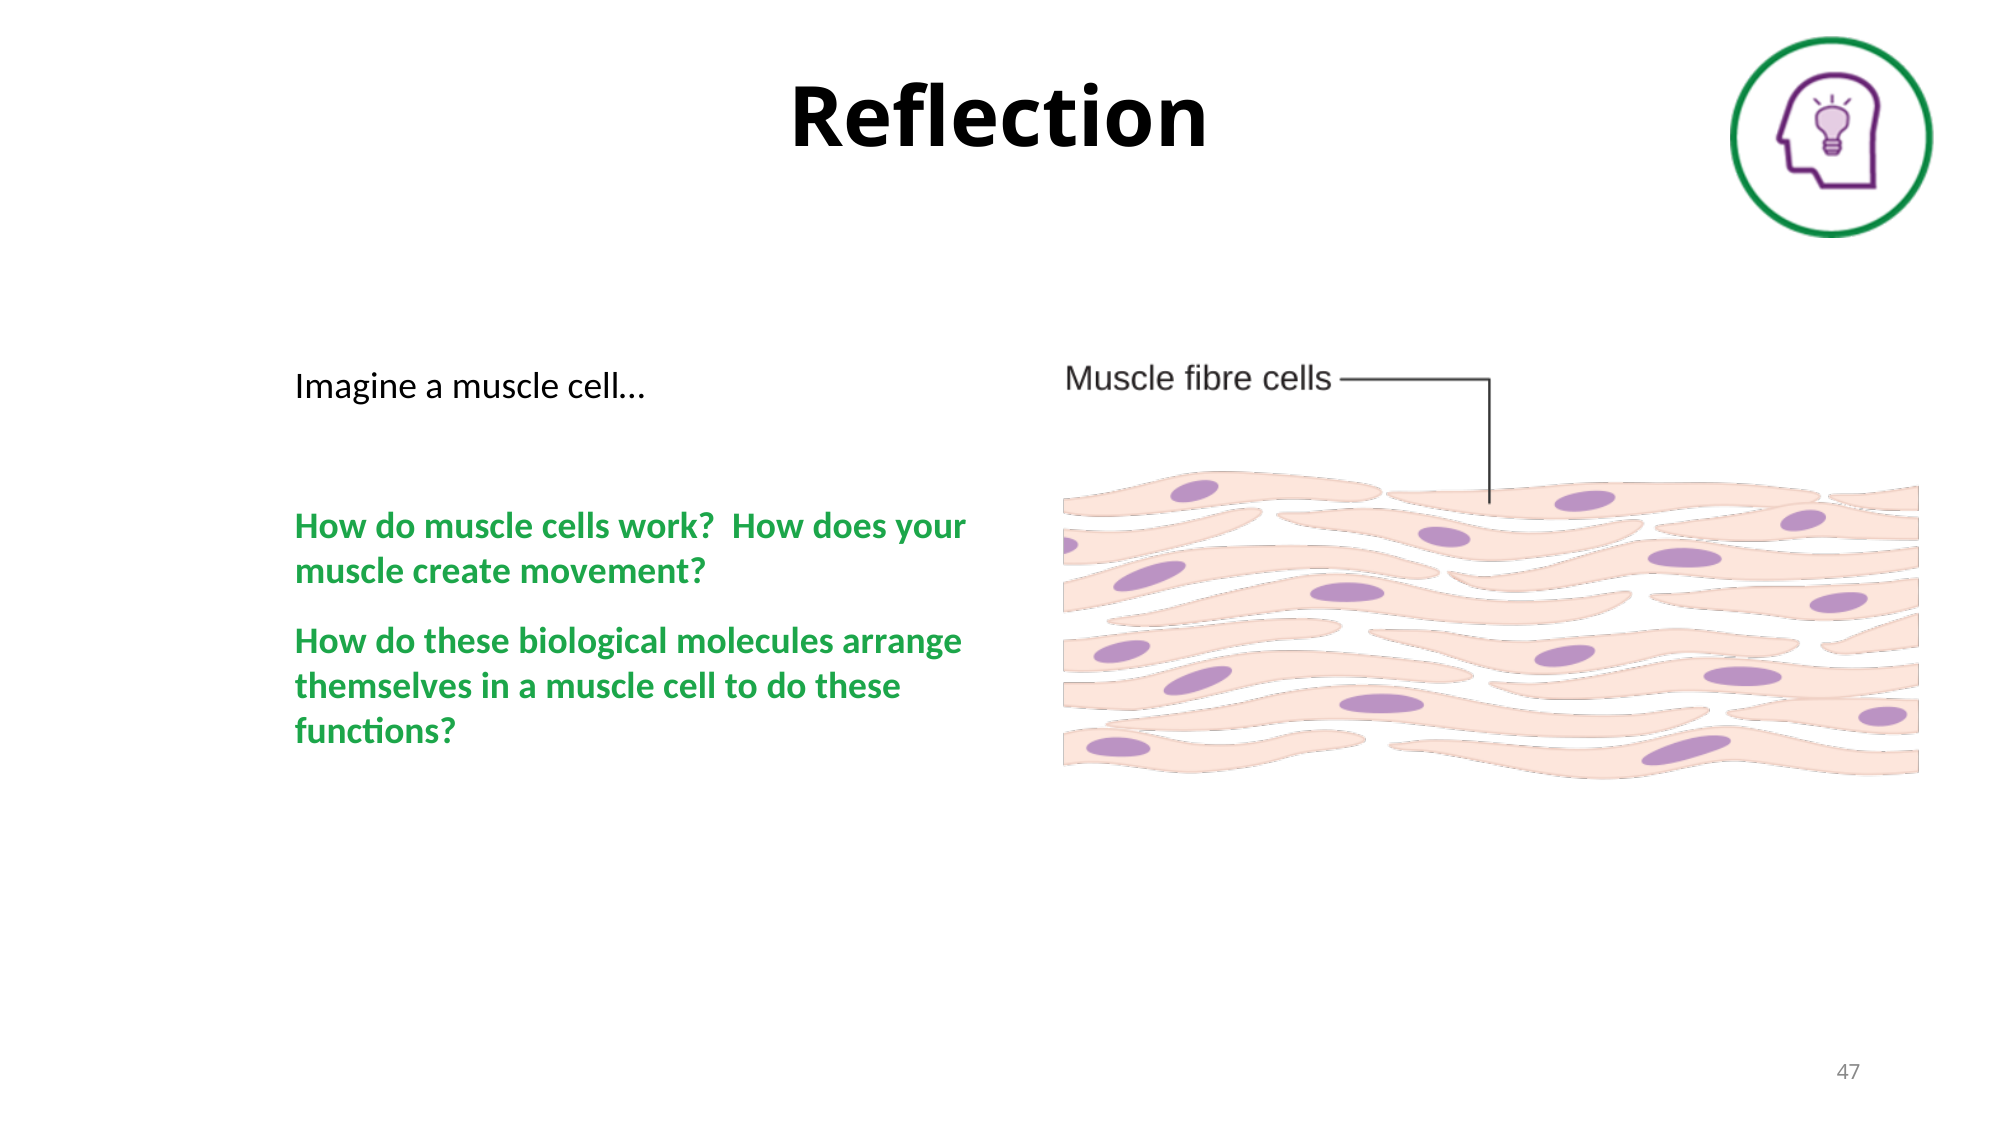

Reflection
Imagine a muscle cell…
How do muscle cells work? How does your muscle create movement?
How do these biological molecules arrange themselves in a muscle cell to do these functions?